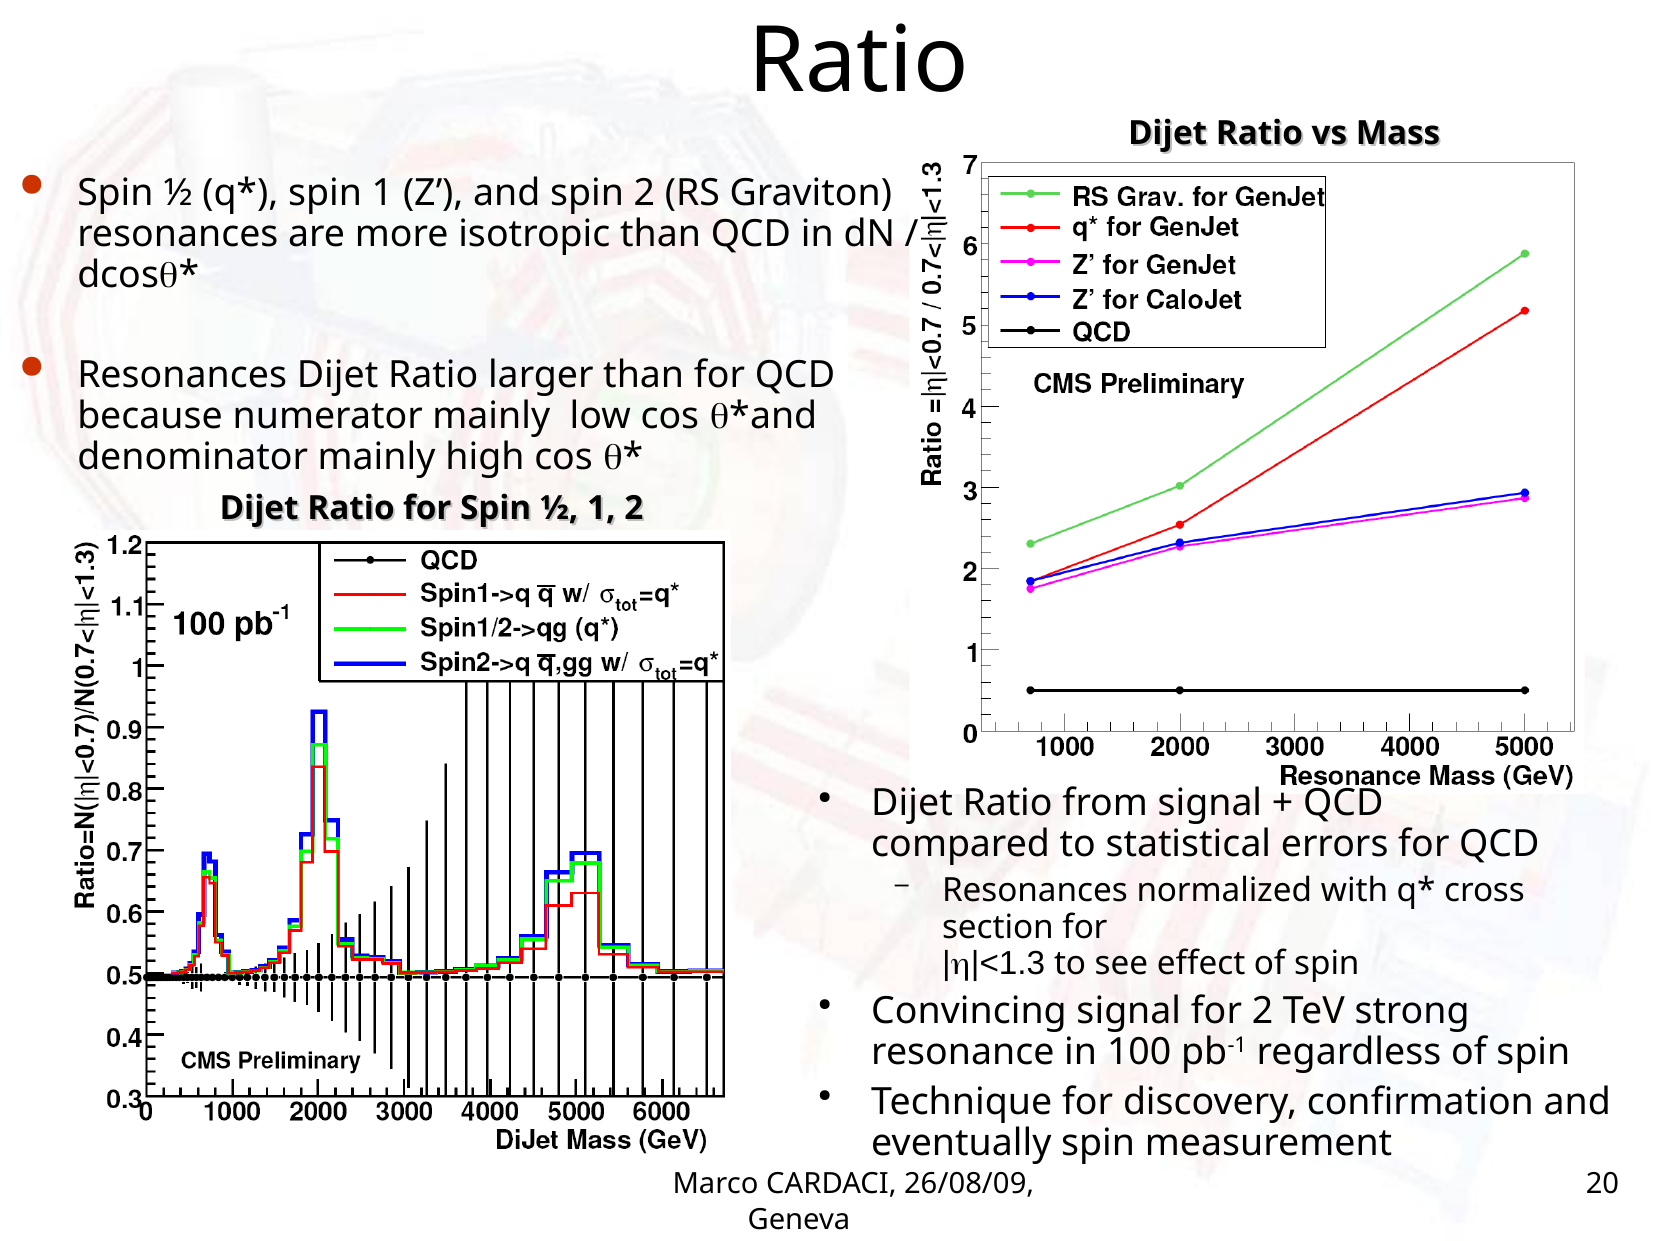

# Dijet Resonances with Dijet Ratio
Dijet Ratio vs Mass
Spin ½ (q*), spin 1 (Z’), and spin 2 (RS Graviton) resonances are more isotropic than QCD in dN / dcos*
Resonances Dijet Ratio larger than for QCD
because numerator mainly low cos *and
denominator mainly high cos *
Dijet Ratio for Spin ½, 1, 2
Dijet Ratio from signal + QCD
compared to statistical errors for QCD
Resonances normalized with q* cross section for
||<1.3 to see effect of spin
Convincing signal for 2 TeV strong
resonance in 100 pb-1 regardless of spin
Technique for discovery, confirmation and eventually spin measurement
Marco CARDACI, 26/08/09, Geneva
20